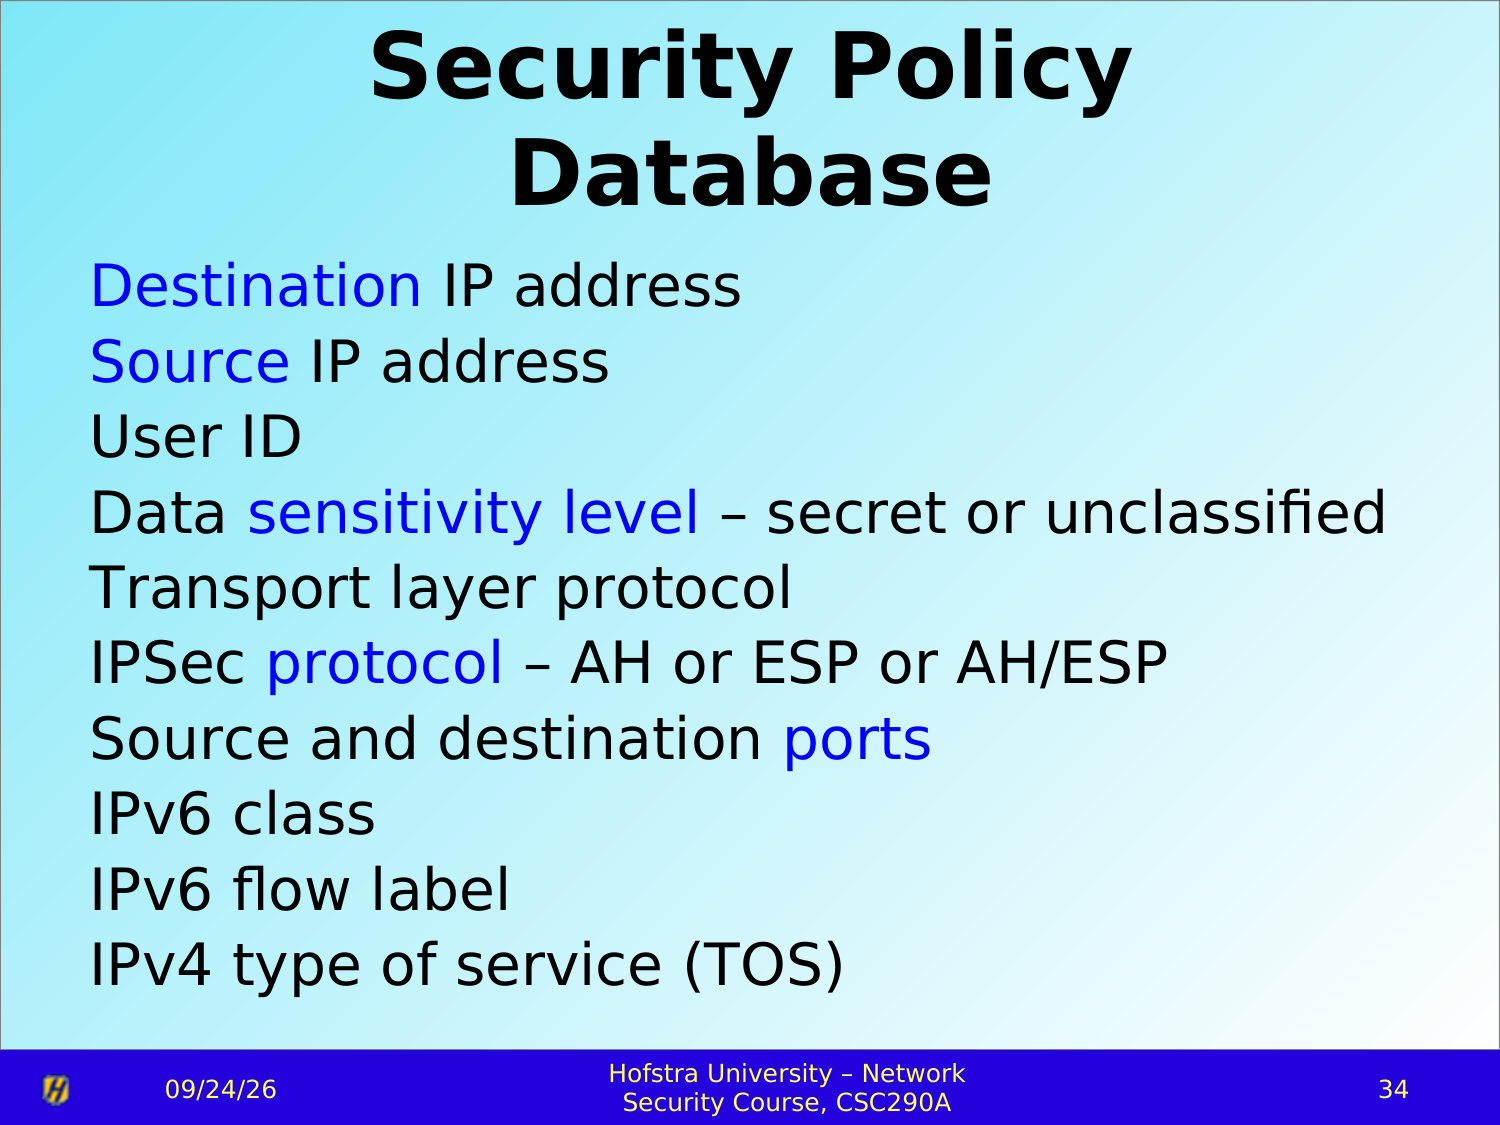

# Security Policy Database
Destination IP address
Source IP address
User ID
Data sensitivity level – secret or unclassified
Transport layer protocol
IPSec protocol – AH or ESP or AH/ESP
Source and destination ports
IPv6 class
IPv6 flow label
IPv4 type of service (TOS)
34